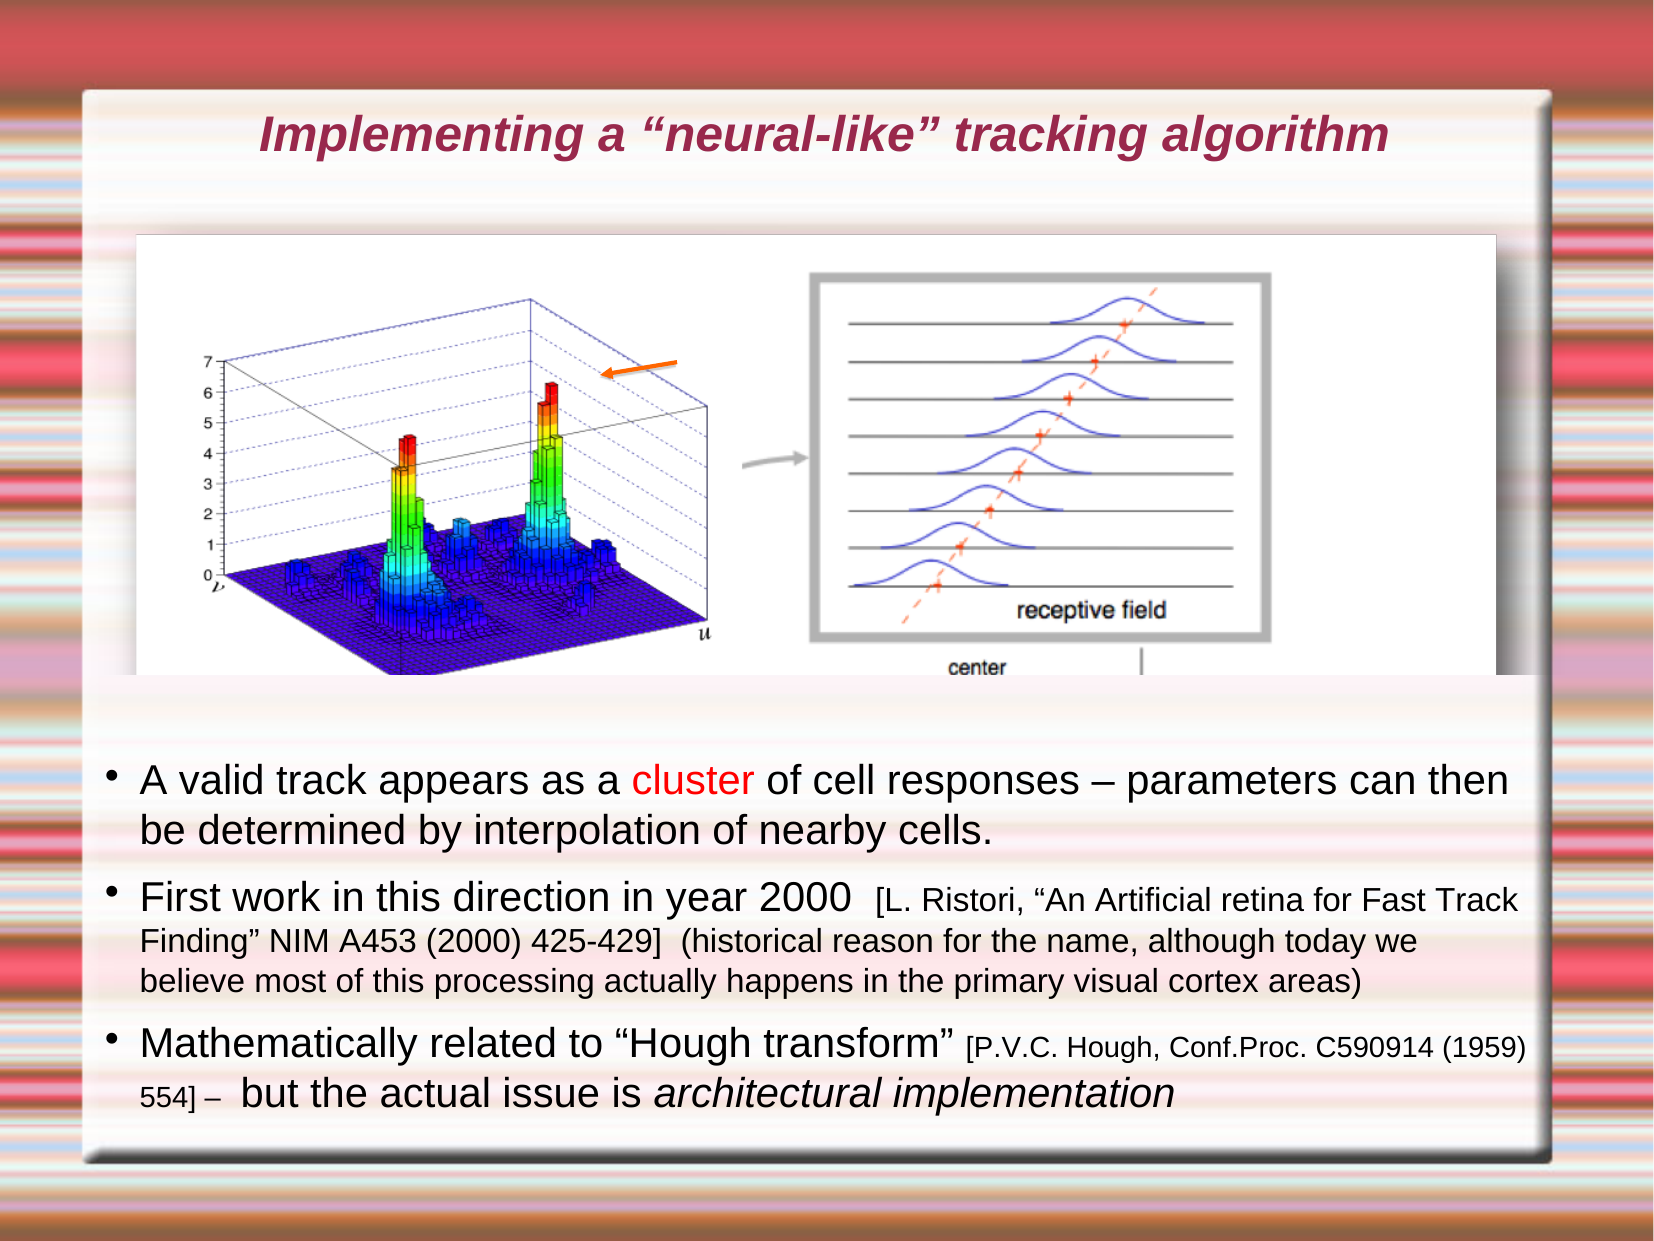

Implementing a “neural-like” tracking algorithm
A valid track appears as a cluster of cell responses – parameters can then be determined by interpolation of nearby cells.
First work in this direction in year 2000 [L. Ristori, “An Artificial retina for Fast Track Finding” NIM A453 (2000) 425-429] (historical reason for the name, although today we believe most of this processing actually happens in the primary visual cortex areas)
Mathematically related to “Hough transform” [P.V.C. Hough, Conf.Proc. C590914 (1959) 554] – but the actual issue is architectural implementation